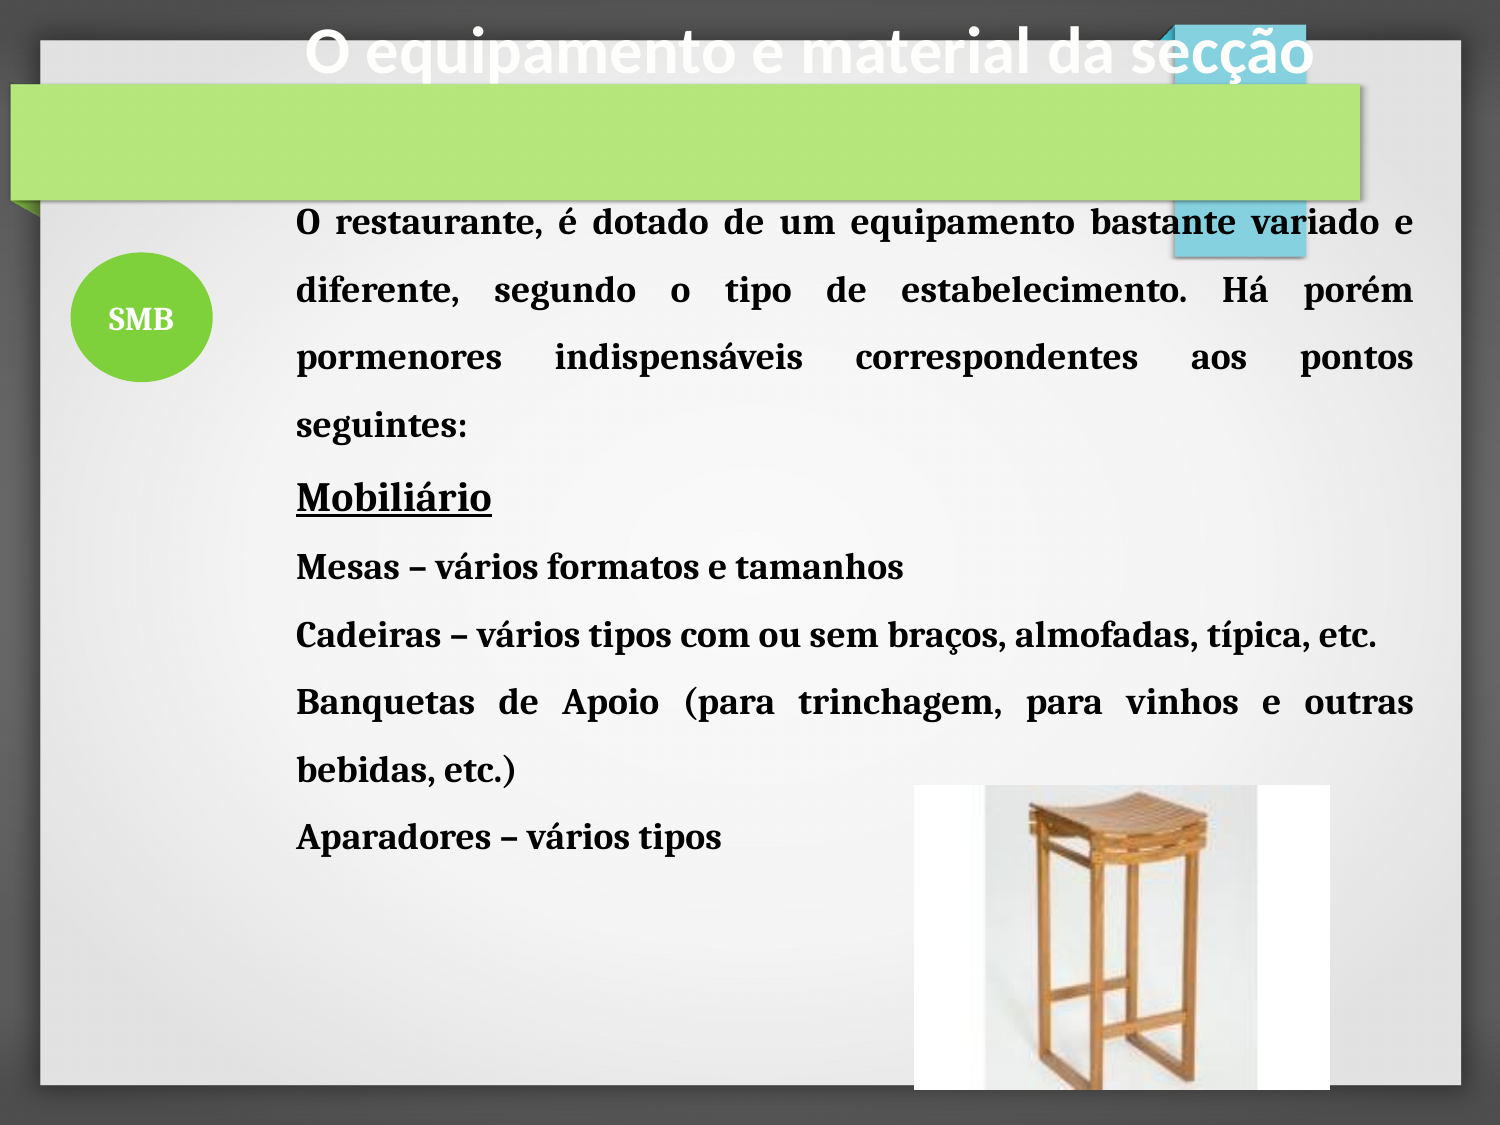

O equipamento e material da secção
O restaurante, é dotado de um equipamento bastante variado e diferente, segundo o tipo de estabelecimento. Há porém pormenores indispensáveis correspondentes aos pontos seguintes:
Mobiliário
Mesas – vários formatos e tamanhos
Cadeiras – vários tipos com ou sem braços, almofadas, típica, etc.
Banquetas de Apoio (para trinchagem, para vinhos e outras bebidas, etc.)
Aparadores – vários tipos
SMB